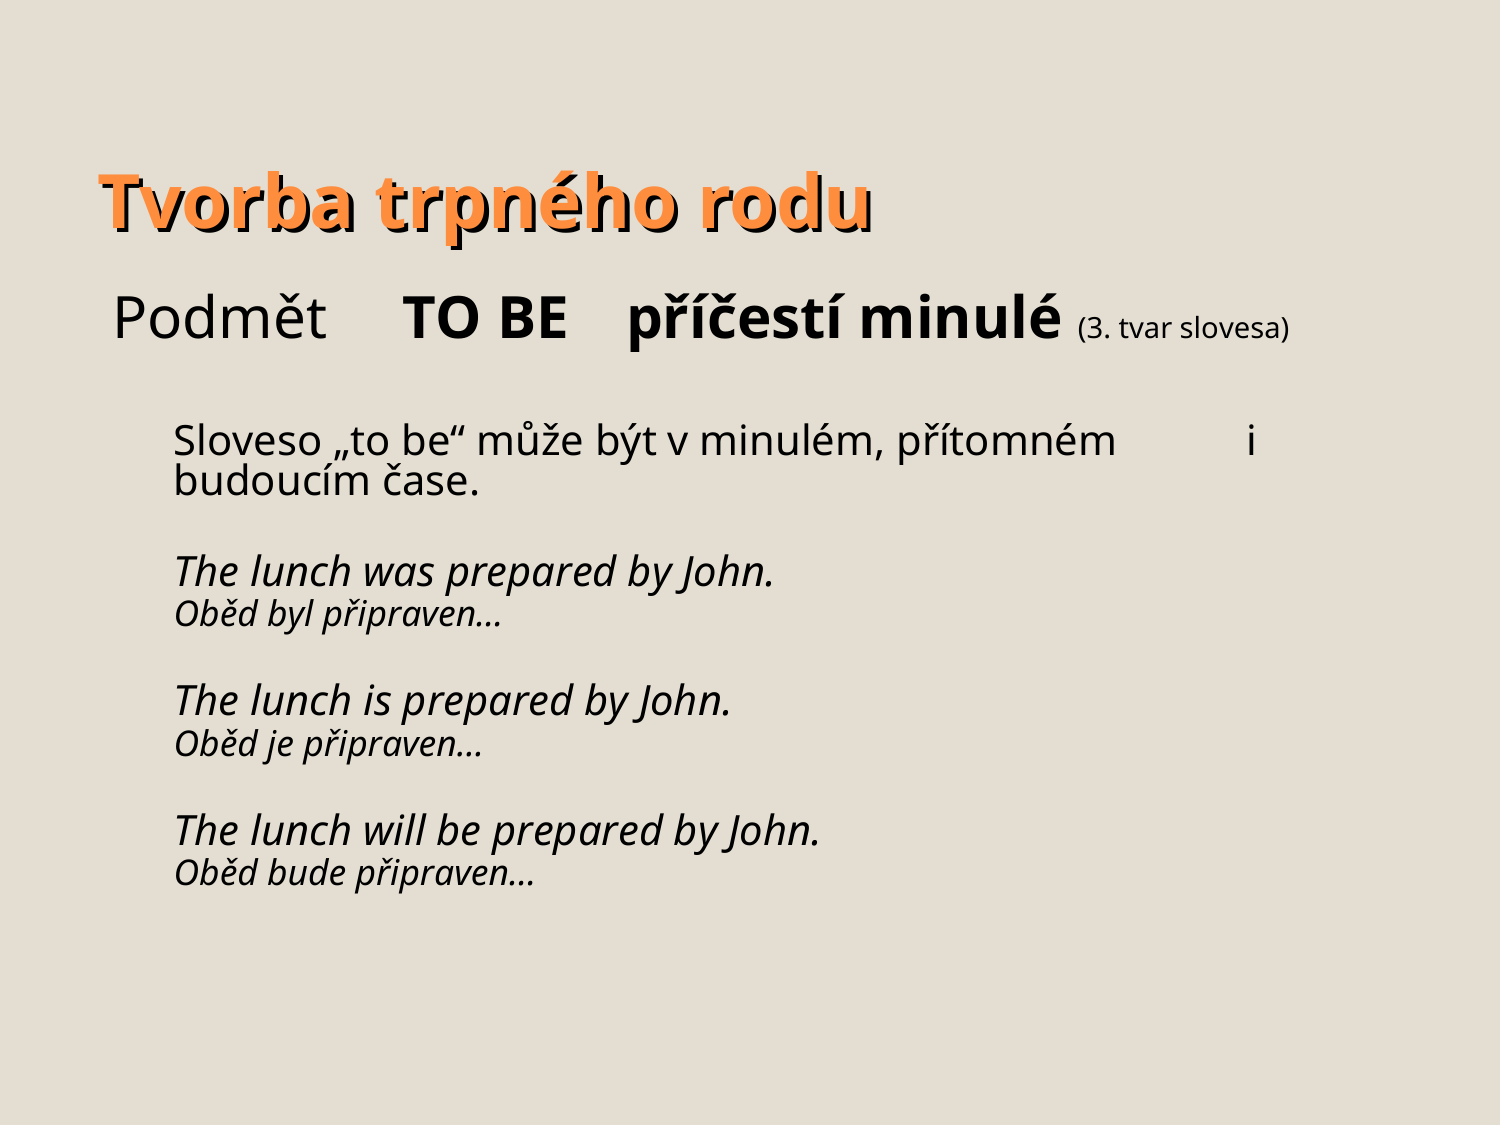

# Tvorba trpného rodu
Podmět
TO BE
příčestí minulé (3. tvar slovesa)
	Sloveso „to be“ může být v minulém, přítomném i budoucím čase.
	The lunch was prepared by John.
	Oběd byl připraven…
	The lunch is prepared by John.
	Oběd je připraven…
	The lunch will be prepared by John.
	Oběd bude připraven…